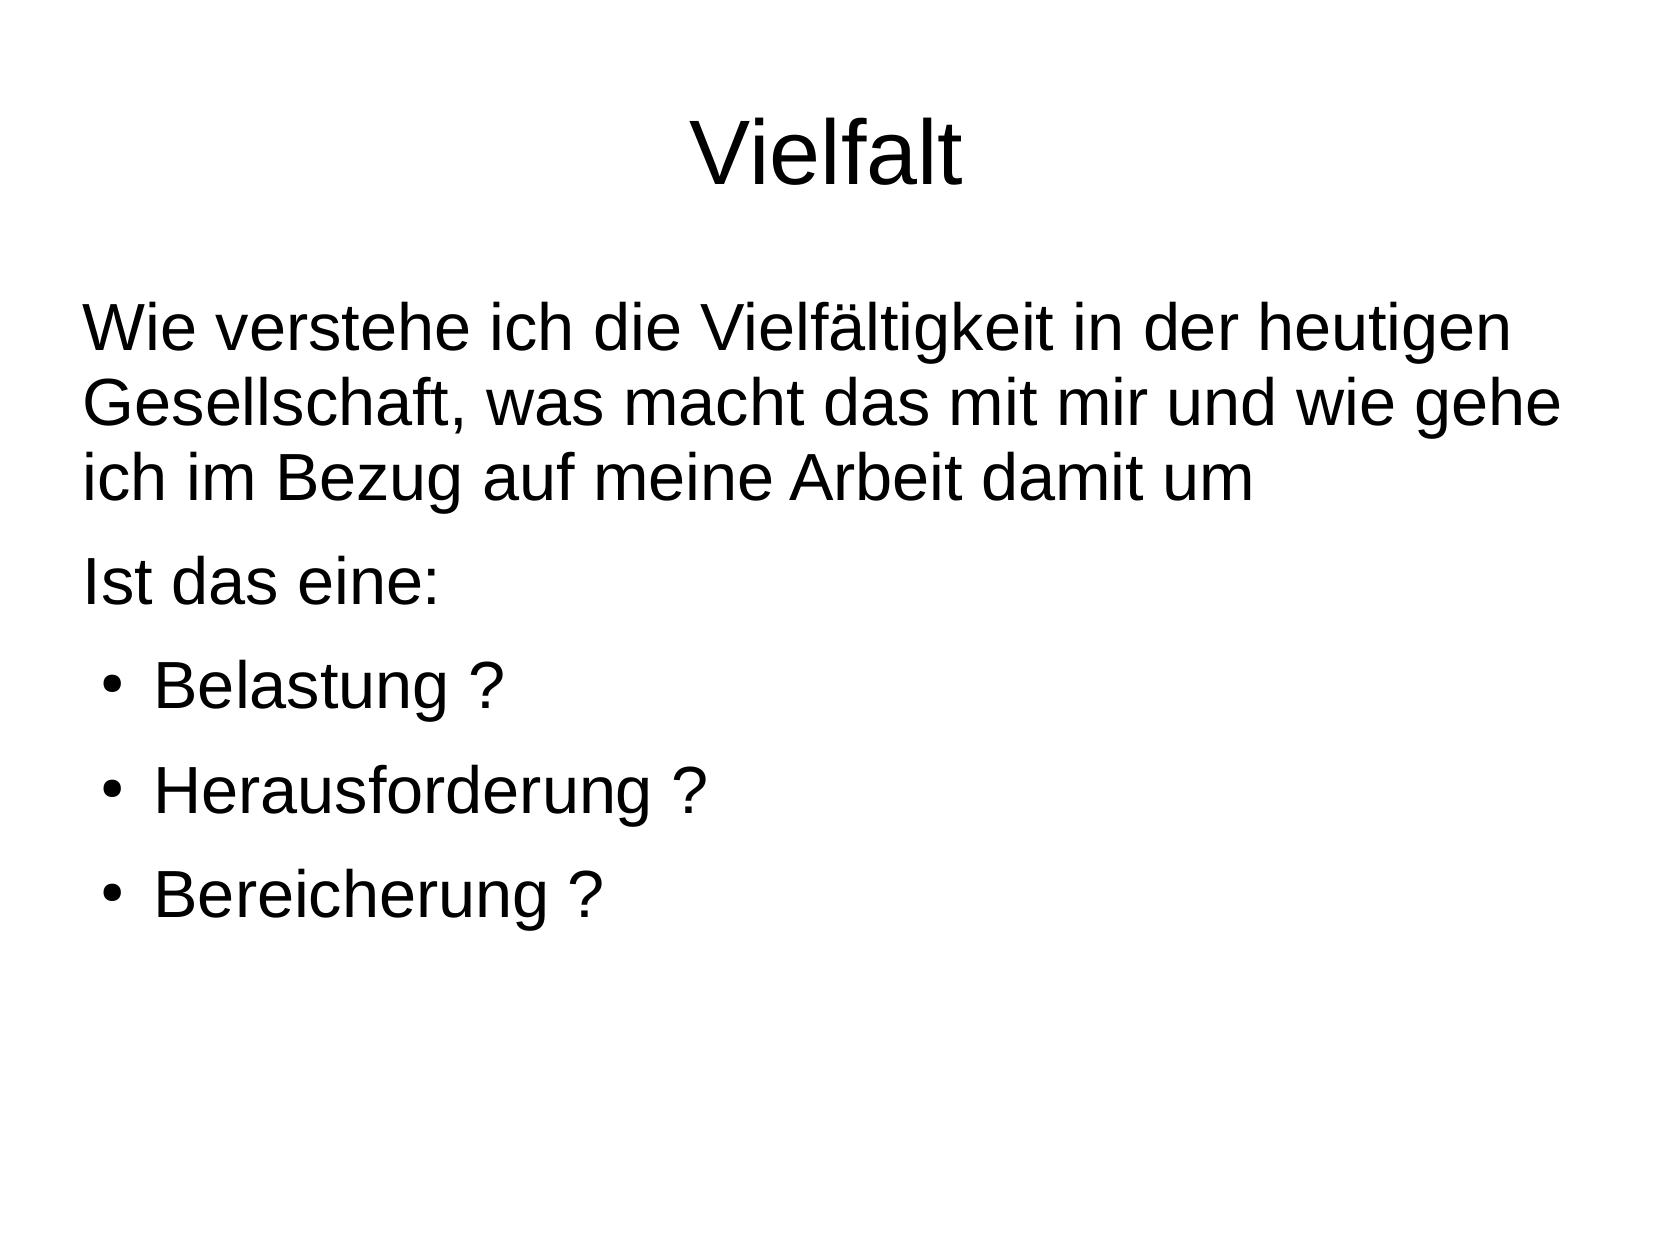

# Vielfalt
Wie verstehe ich die Vielfältigkeit in der heutigen Gesellschaft, was macht das mit mir und wie gehe ich im Bezug auf meine Arbeit damit um
Ist das eine:
Belastung ?
Herausforderung ?
Bereicherung ?